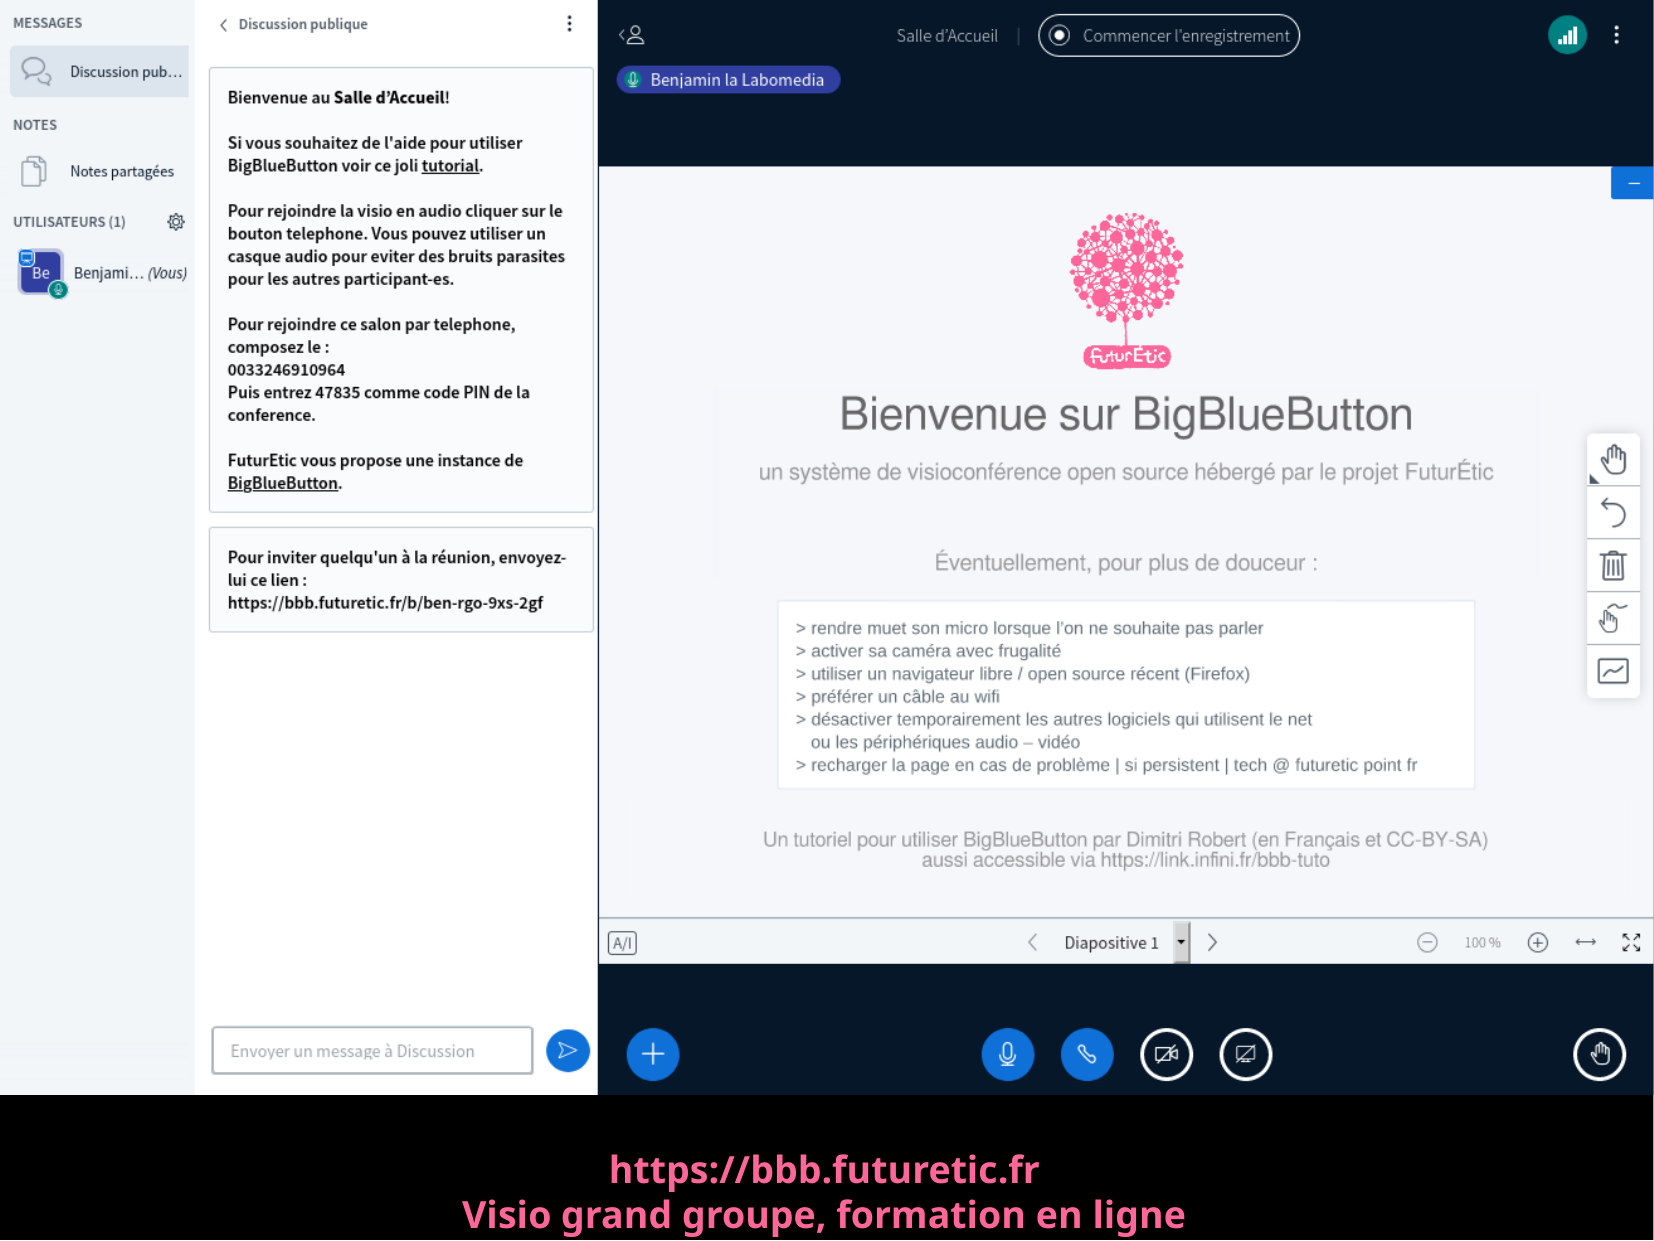

https://bbb.futuretic.fr
Visio grand groupe, formation en ligne